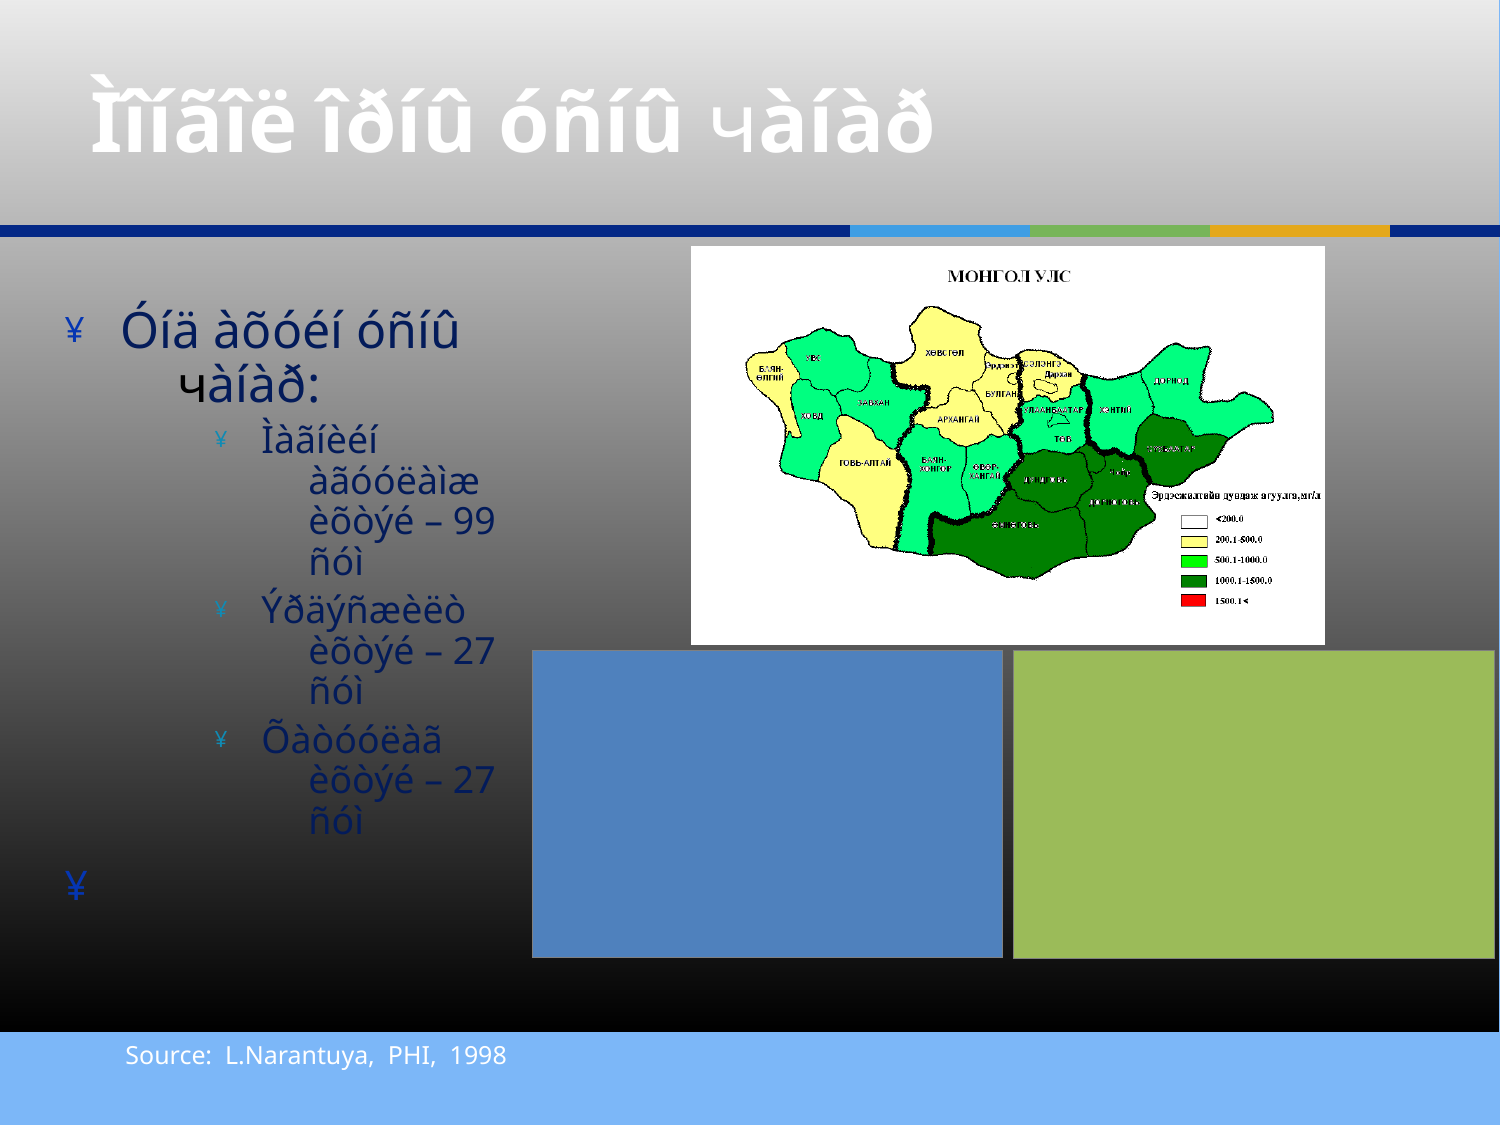

Ìîíãîë îðíû óñíû чàíàð
# Óíä àõóéí óñíû чàíàð:
Ìàãíèéí àãóóëàìæ èõòýé – 99 ñóì
Ýðäýñæèëò èõòýé – 27 ñóì
Õàòóóëàã èõòýé – 27 ñóì
Source: L.Narantuya, PHI, 1998